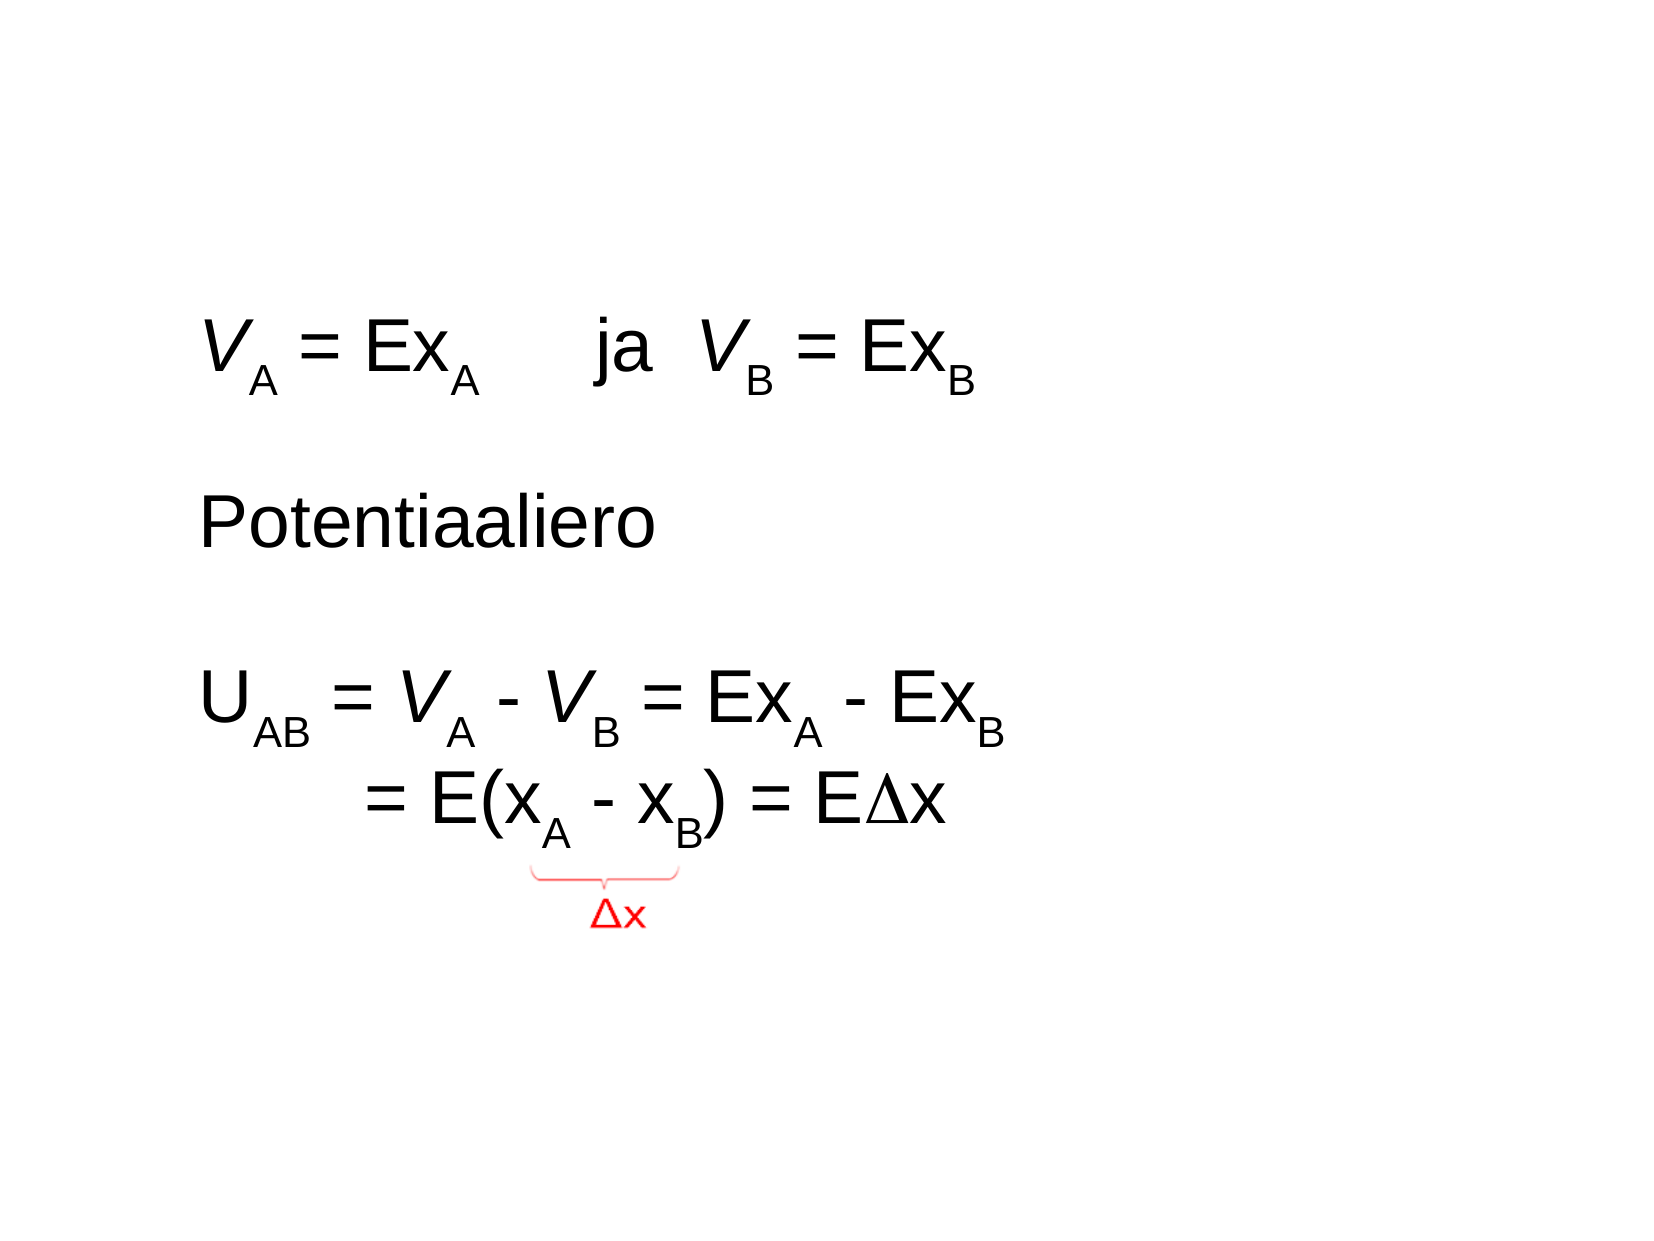

VA = ExA ja VB = ExB
Potentiaaliero
UAB = VA - VB = ExA - ExB
 = E(xA - xB) = Ex